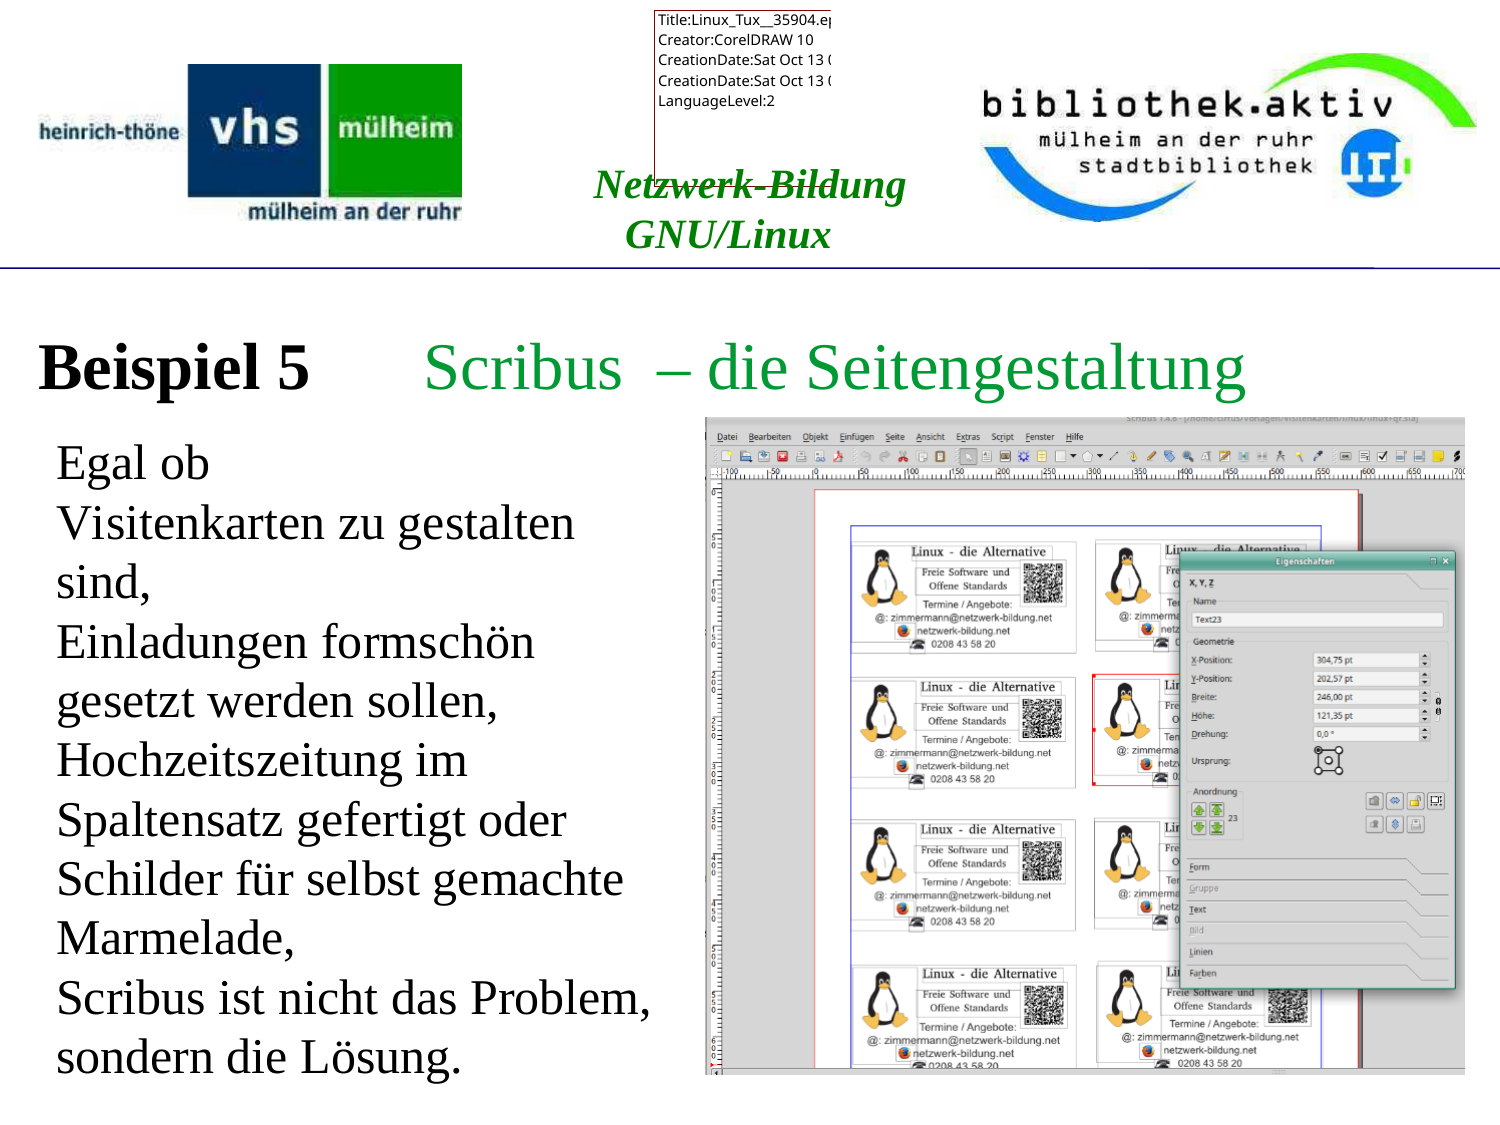

Netzwerk-Bildung
 GNU/Linux
Beispiel 5		 Scribus – die Seitengestaltung
Egal ob
Visitenkarten zu gestalten sind,
Einladungen formschön gesetzt werden sollen, Hochzeitszeitung im Spaltensatz gefertigt oder Schilder für selbst gemachte Marmelade,
Scribus ist nicht das Problem, sondern die Lösung.